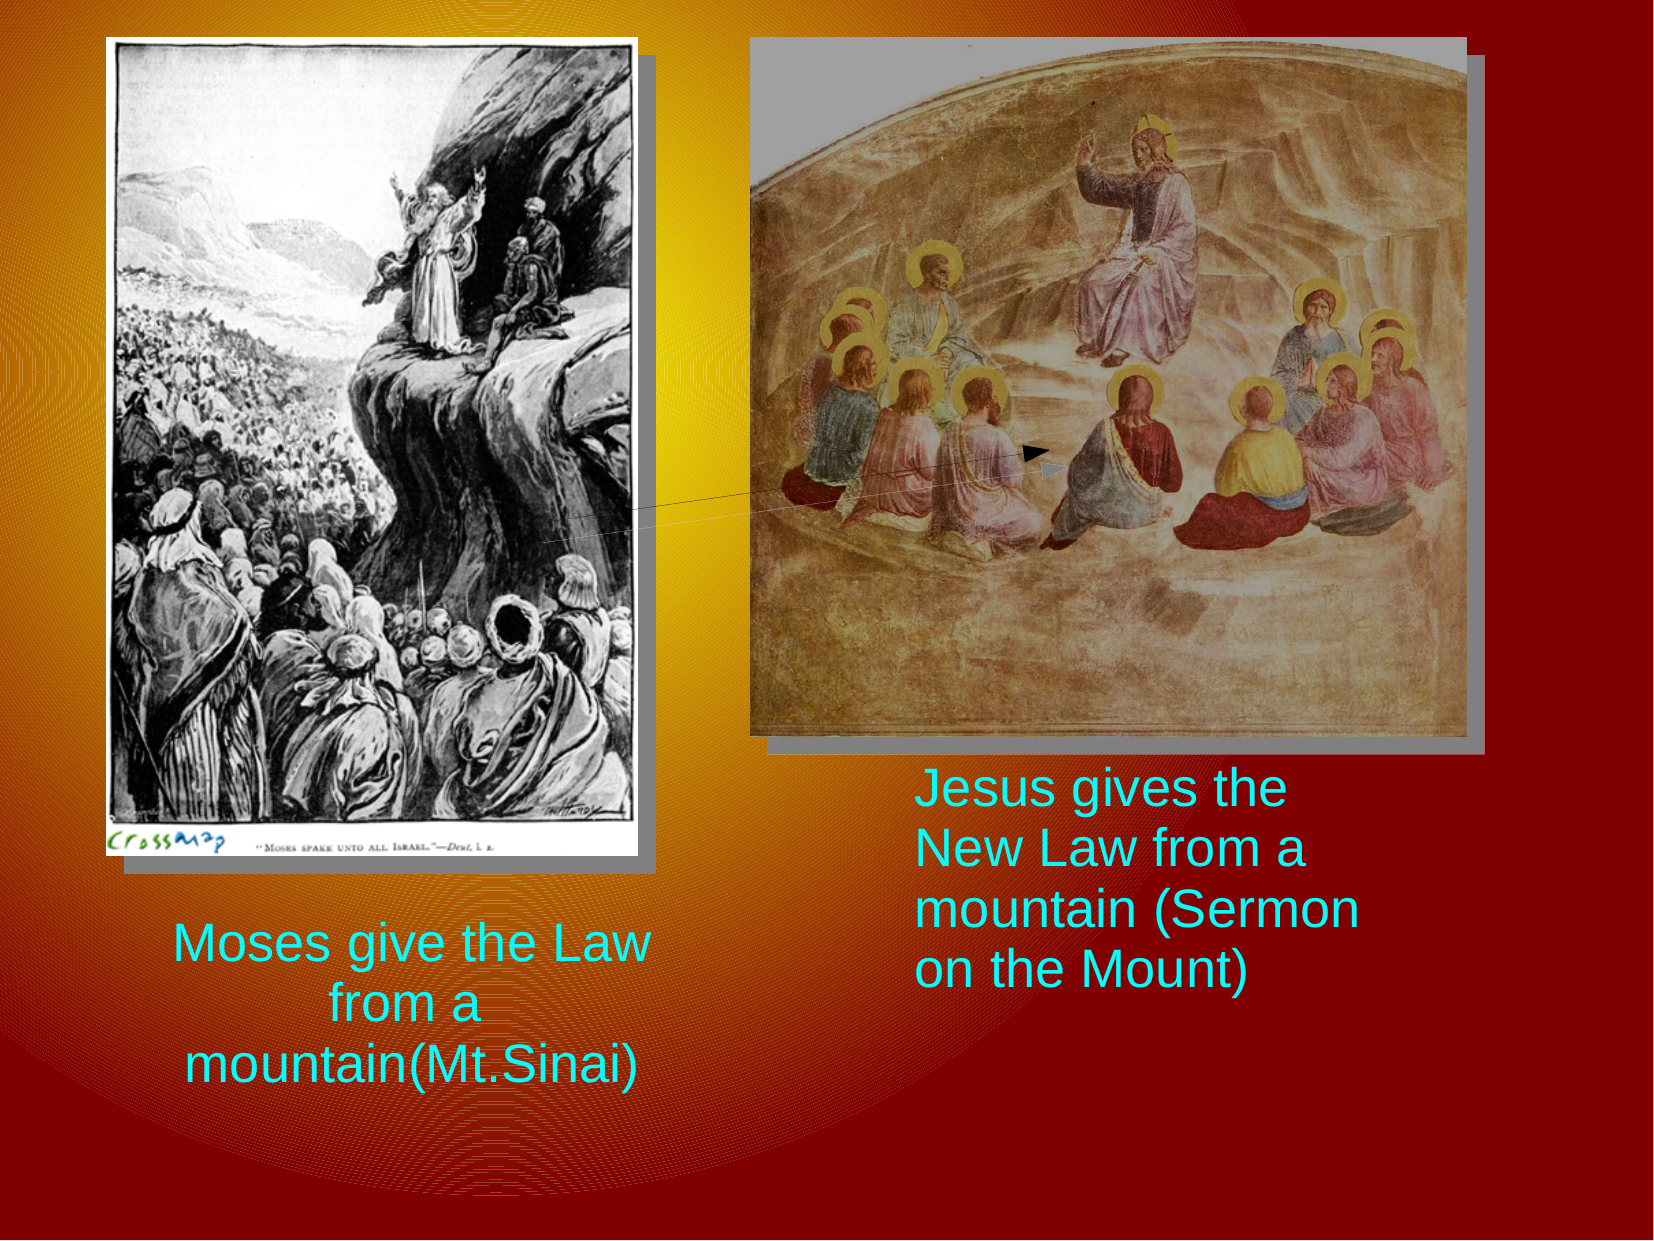

Jesus gives the New Law from a mountain (Sermon on the Mount)
# Moses give the Law from a mountain(Mt.Sinai)